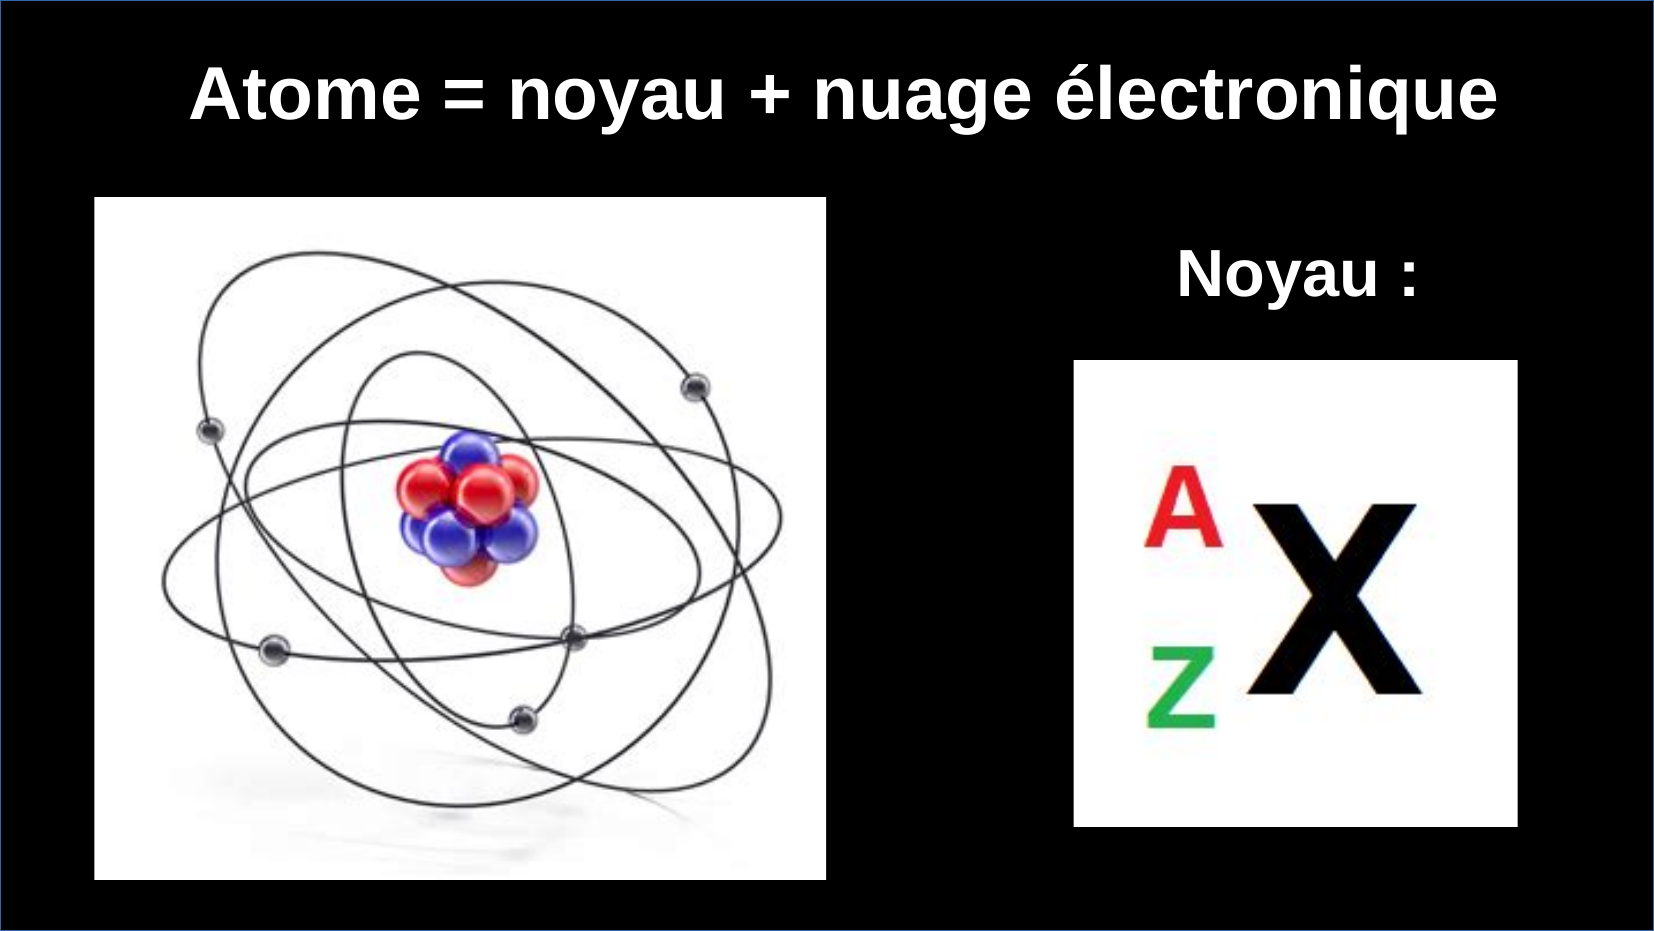

# Atome = noyau + nuage électronique
Noyau :